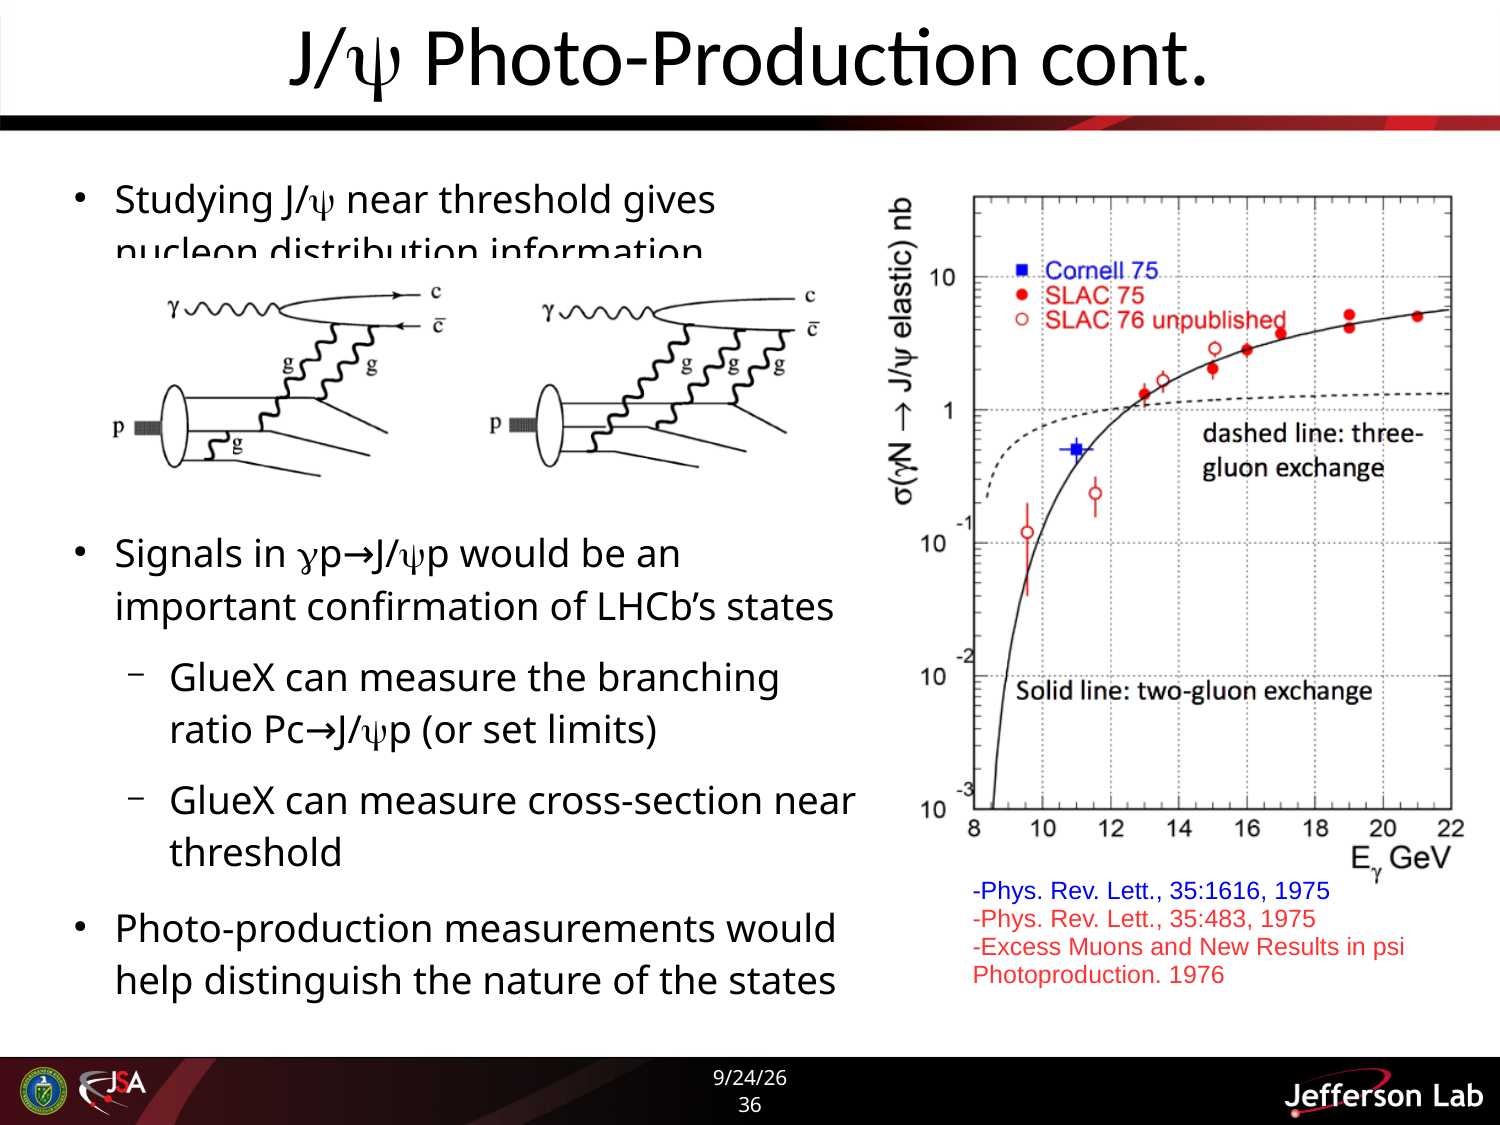

# J/y Photo-Production cont.
Studying J/y near threshold gives nucleon distribution information
Signals in gp→J/yp would be an important confirmation of LHCb’s states
GlueX can measure the branching ratio Pc→J/yp (or set limits)
GlueX can measure cross-section near threshold
Photo-production measurements would help distinguish the nature of the states
-Phys. Rev. Lett., 35:1616, 1975
-Phys. Rev. Lett., 35:483, 1975
-Excess Muons and New Results in psi Photoproduction. 1976
36